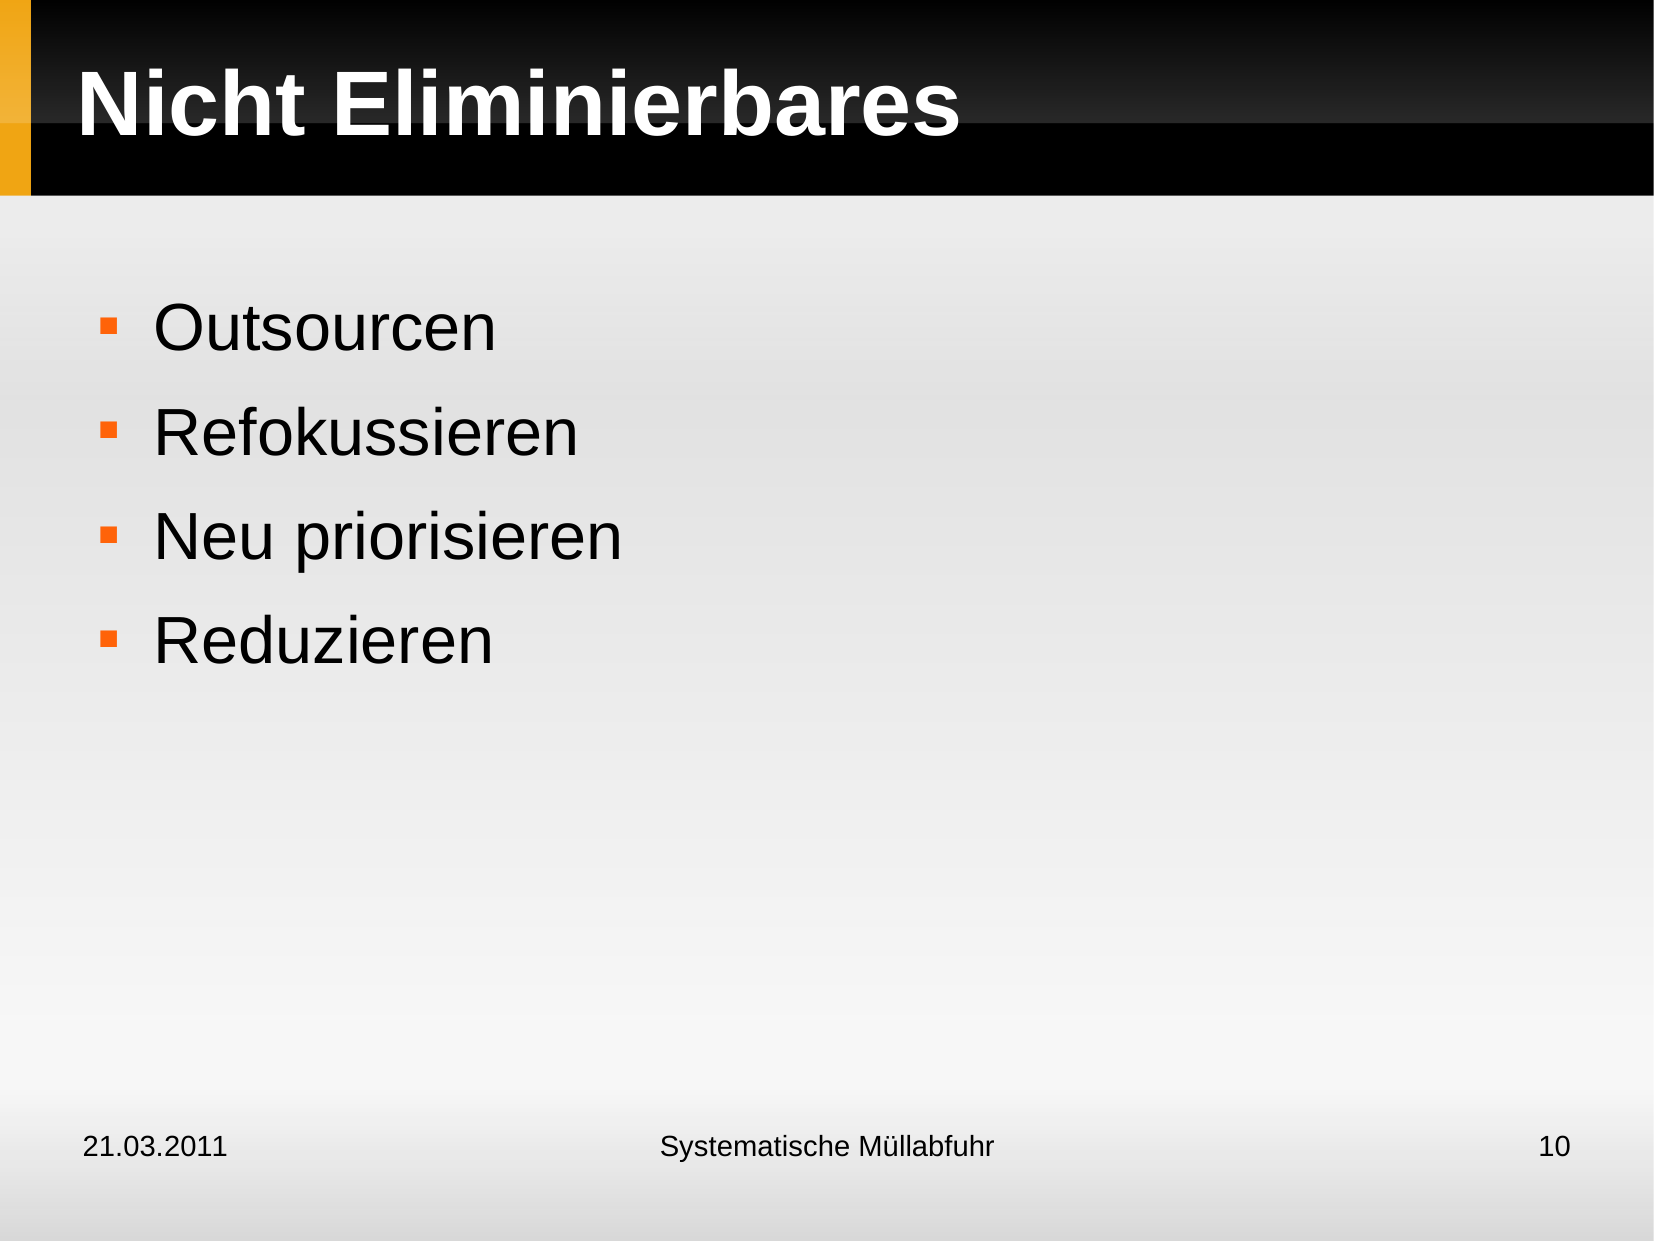

# Nicht Eliminierbares
Outsourcen
Refokussieren
Neu priorisieren
Reduzieren
21.03.2011
Systematische Müllabfuhr
10